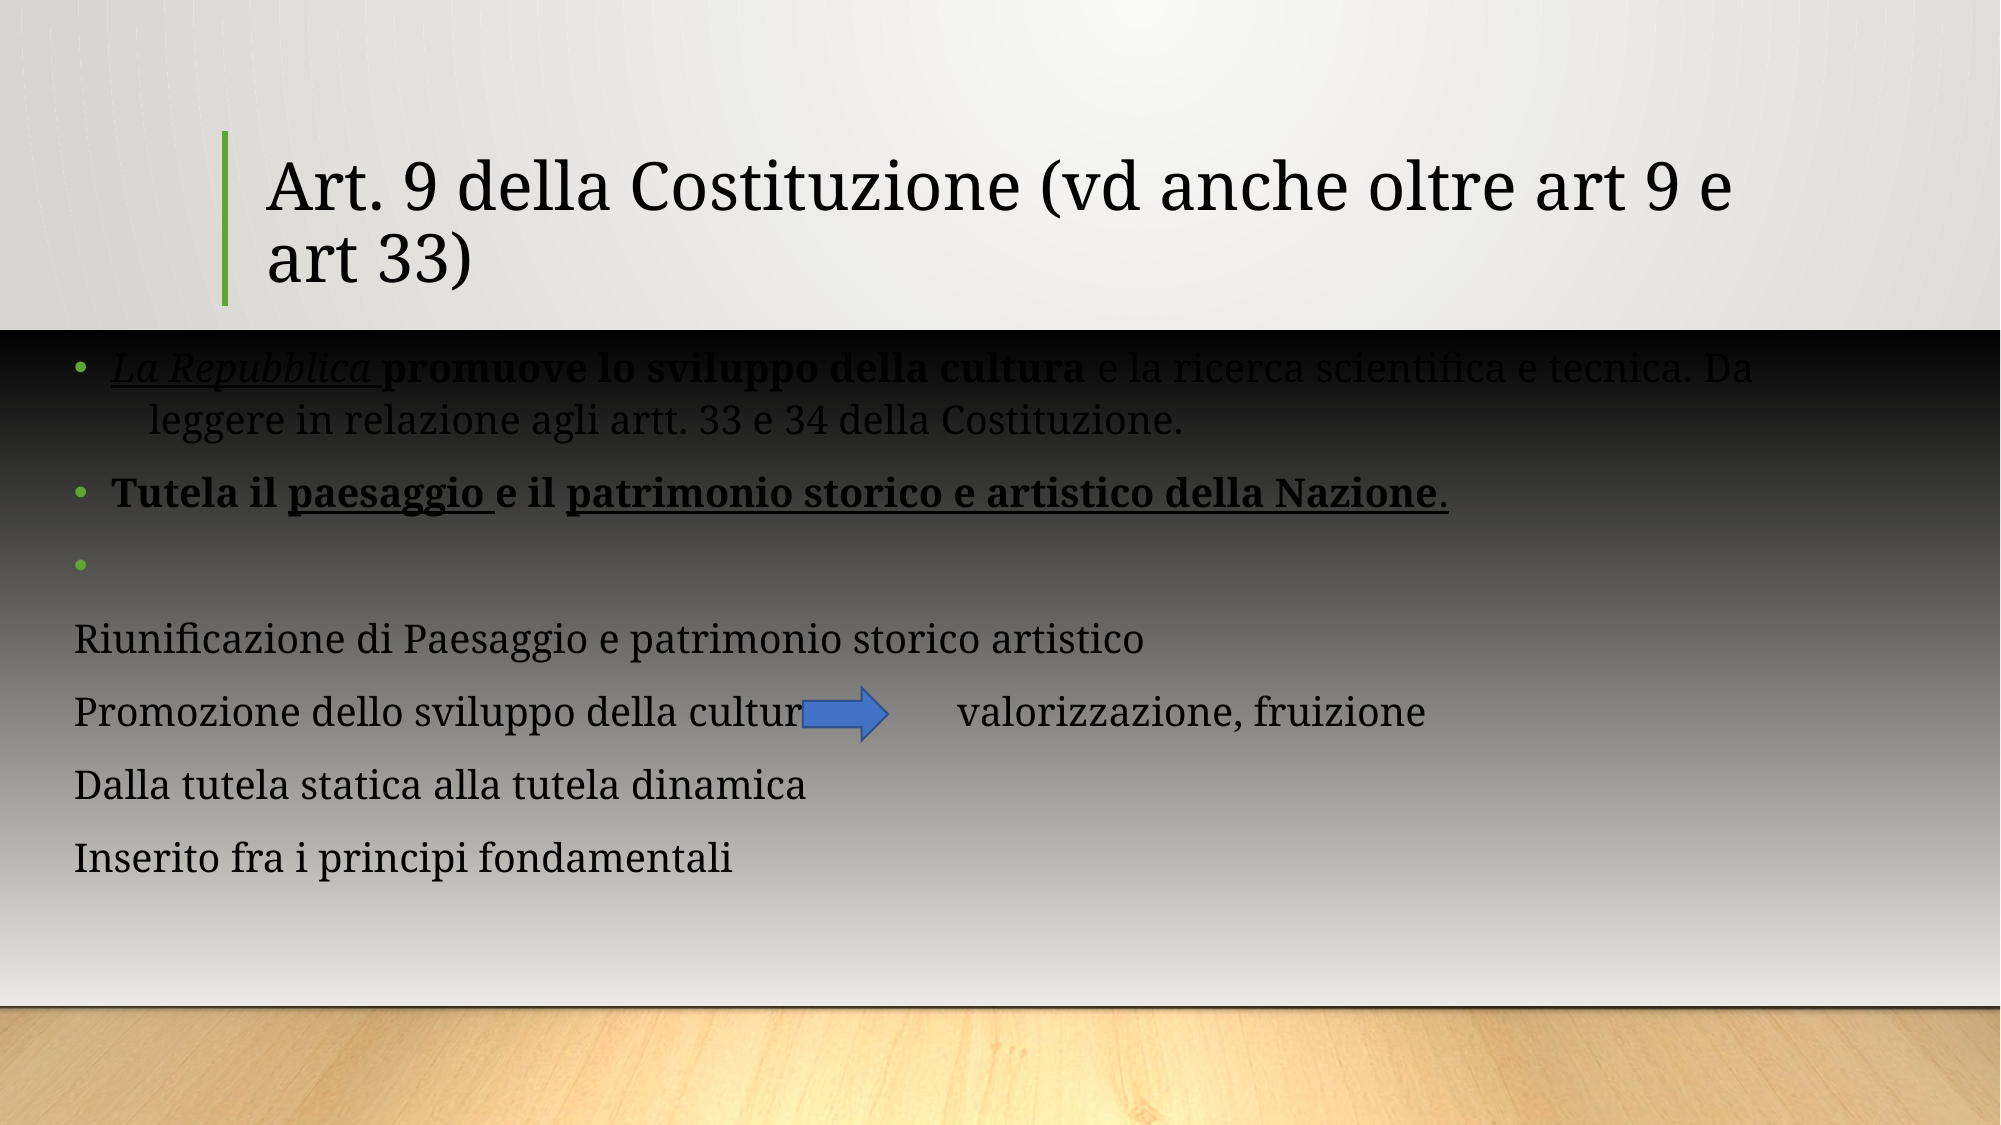

# Art. 9 della Costituzione (vd anche oltre art 9 e art 33)
La Repubblica promuove lo sviluppo della cultura e la ricerca scientifica e tecnica. Da leggere in relazione agli artt. 33 e 34 della Costituzione.
Tutela il paesaggio e il patrimonio storico e artistico della Nazione.
Riunificazione di Paesaggio e patrimonio storico artistico
Promozione dello sviluppo della cultura valorizzazione, fruizione
Dalla tutela statica alla tutela dinamica
Inserito fra i principi fondamentali